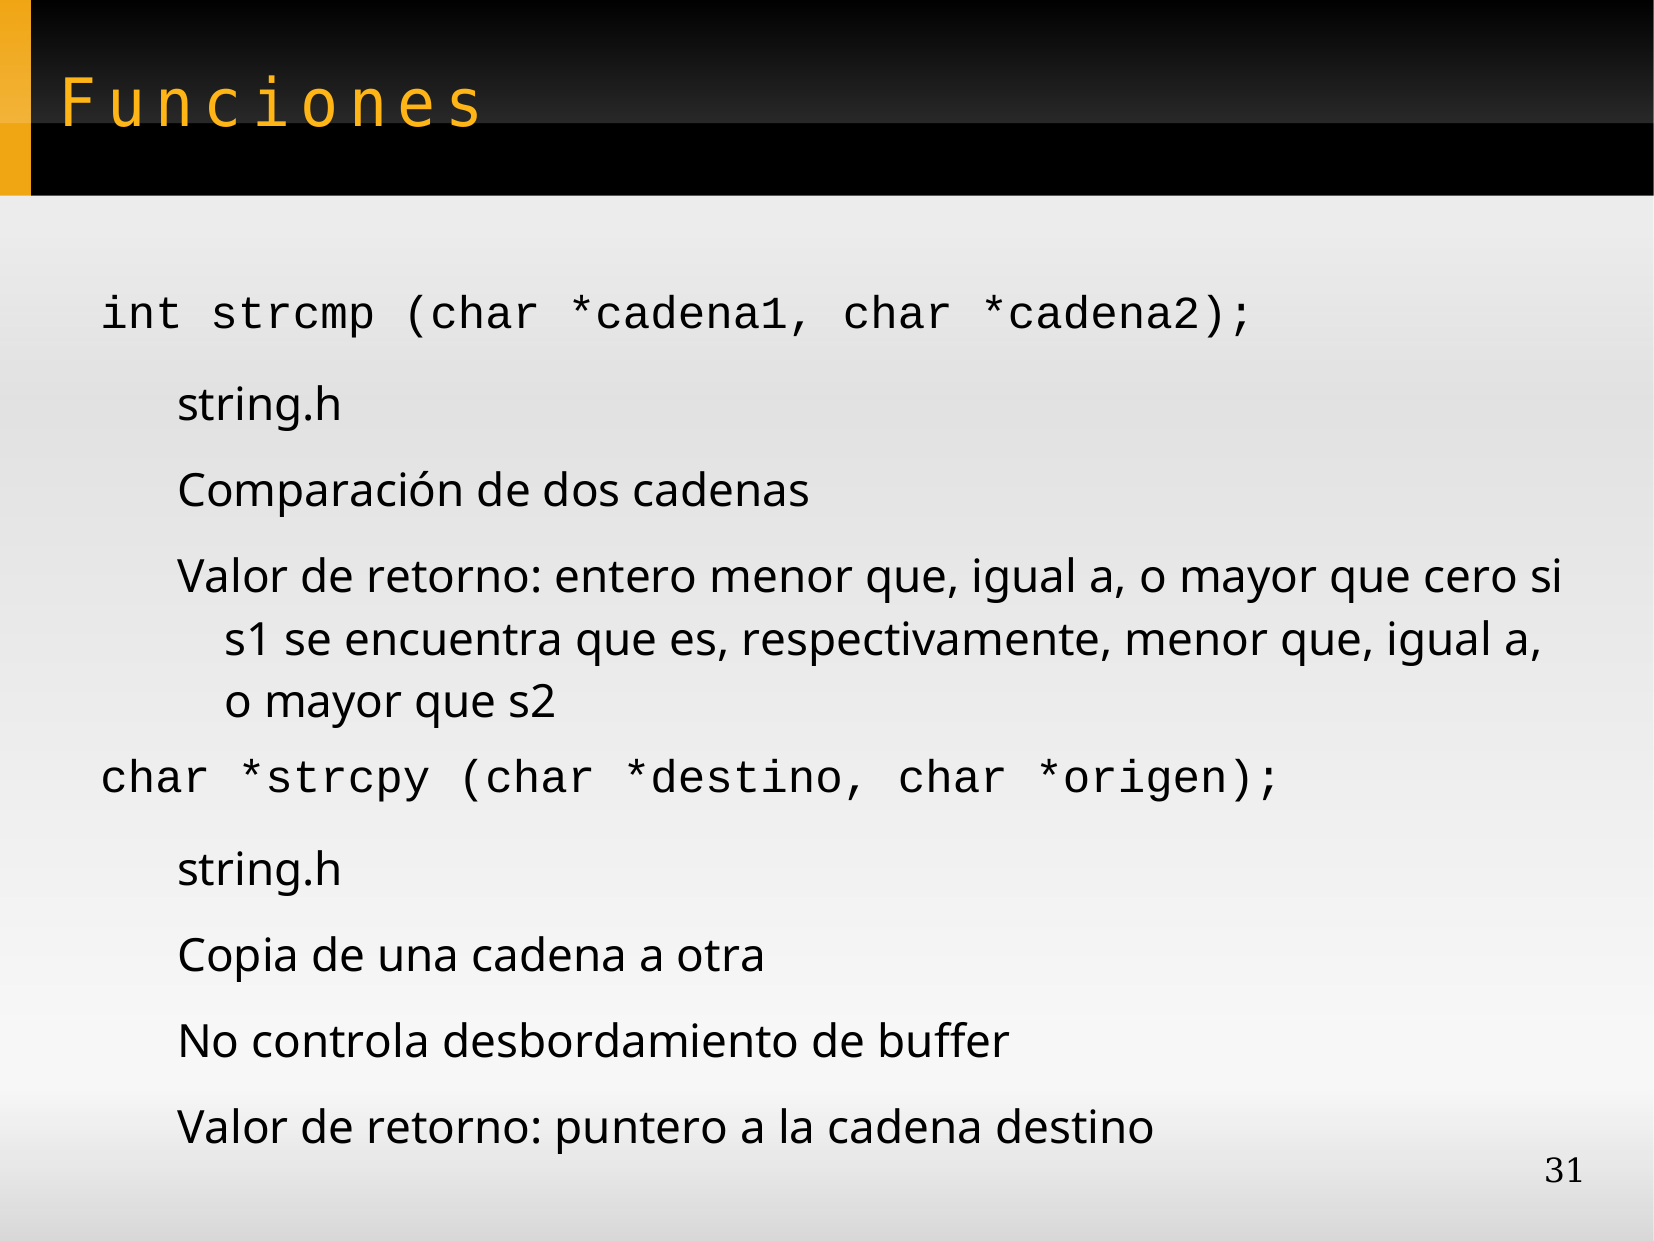

# Funciones
int strcmp (char *cadena1, char *cadena2);
string.h
Comparación de dos cadenas
Valor de retorno: entero menor que, igual a, o mayor que cero si s1 se encuentra que es, respectivamente, menor que, igual a, o mayor que s2
char *strcpy (char *destino, char *origen);
string.h
Copia de una cadena a otra
No controla desbordamiento de buffer
Valor de retorno: puntero a la cadena destino
31